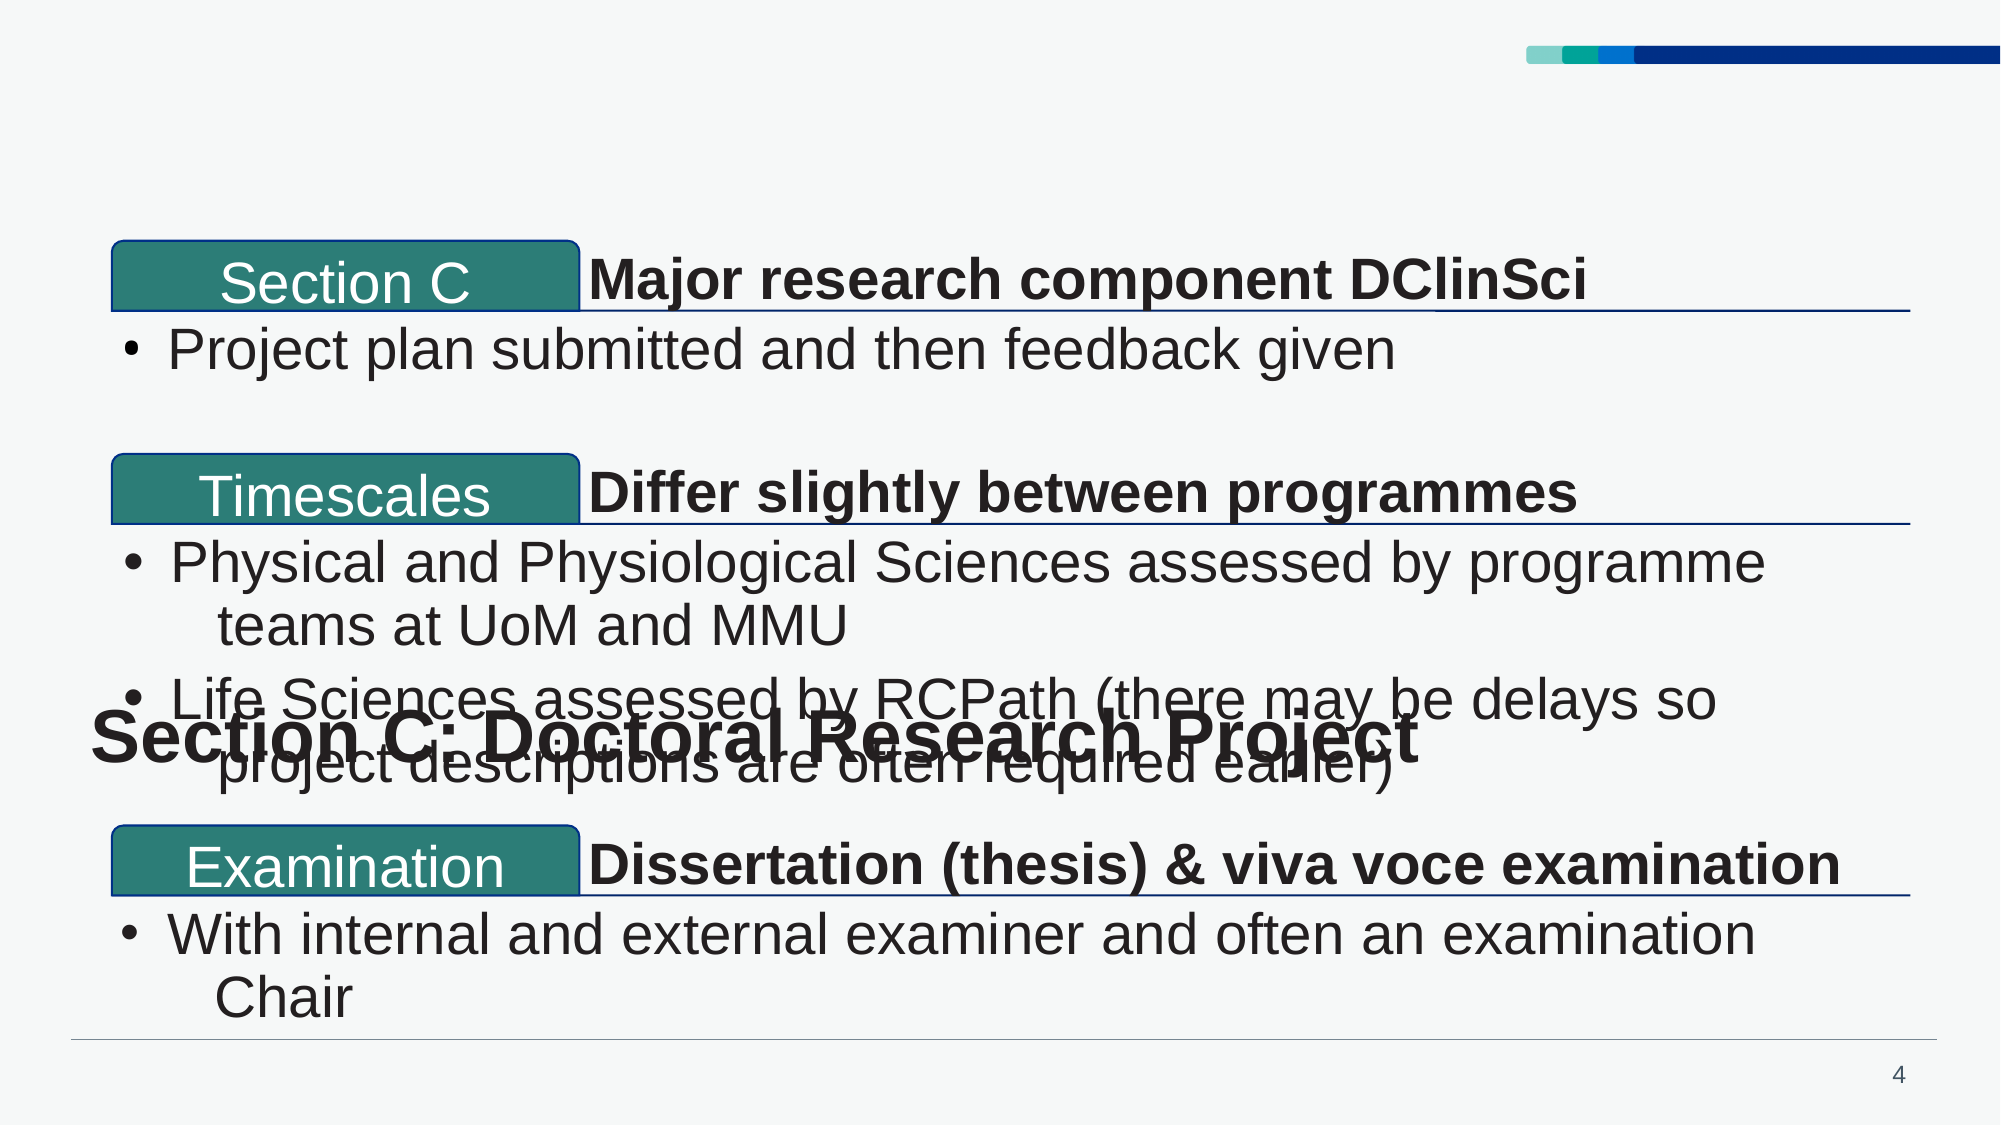

Section C
Major research component DClinSci
Project plan submitted and then feedback given
Timescales
Differ slightly between programmes
Physical and Physiological Sciences assessed by programme teams at UoM and MMU
Life Sciences assessed by RCPath (there may be delays so project descriptions are often required earlier)
Examination
Dissertation (thesis) & viva voce examination
With internal and external examiner and often an examination Chair
# Section C: Doctoral Research Project